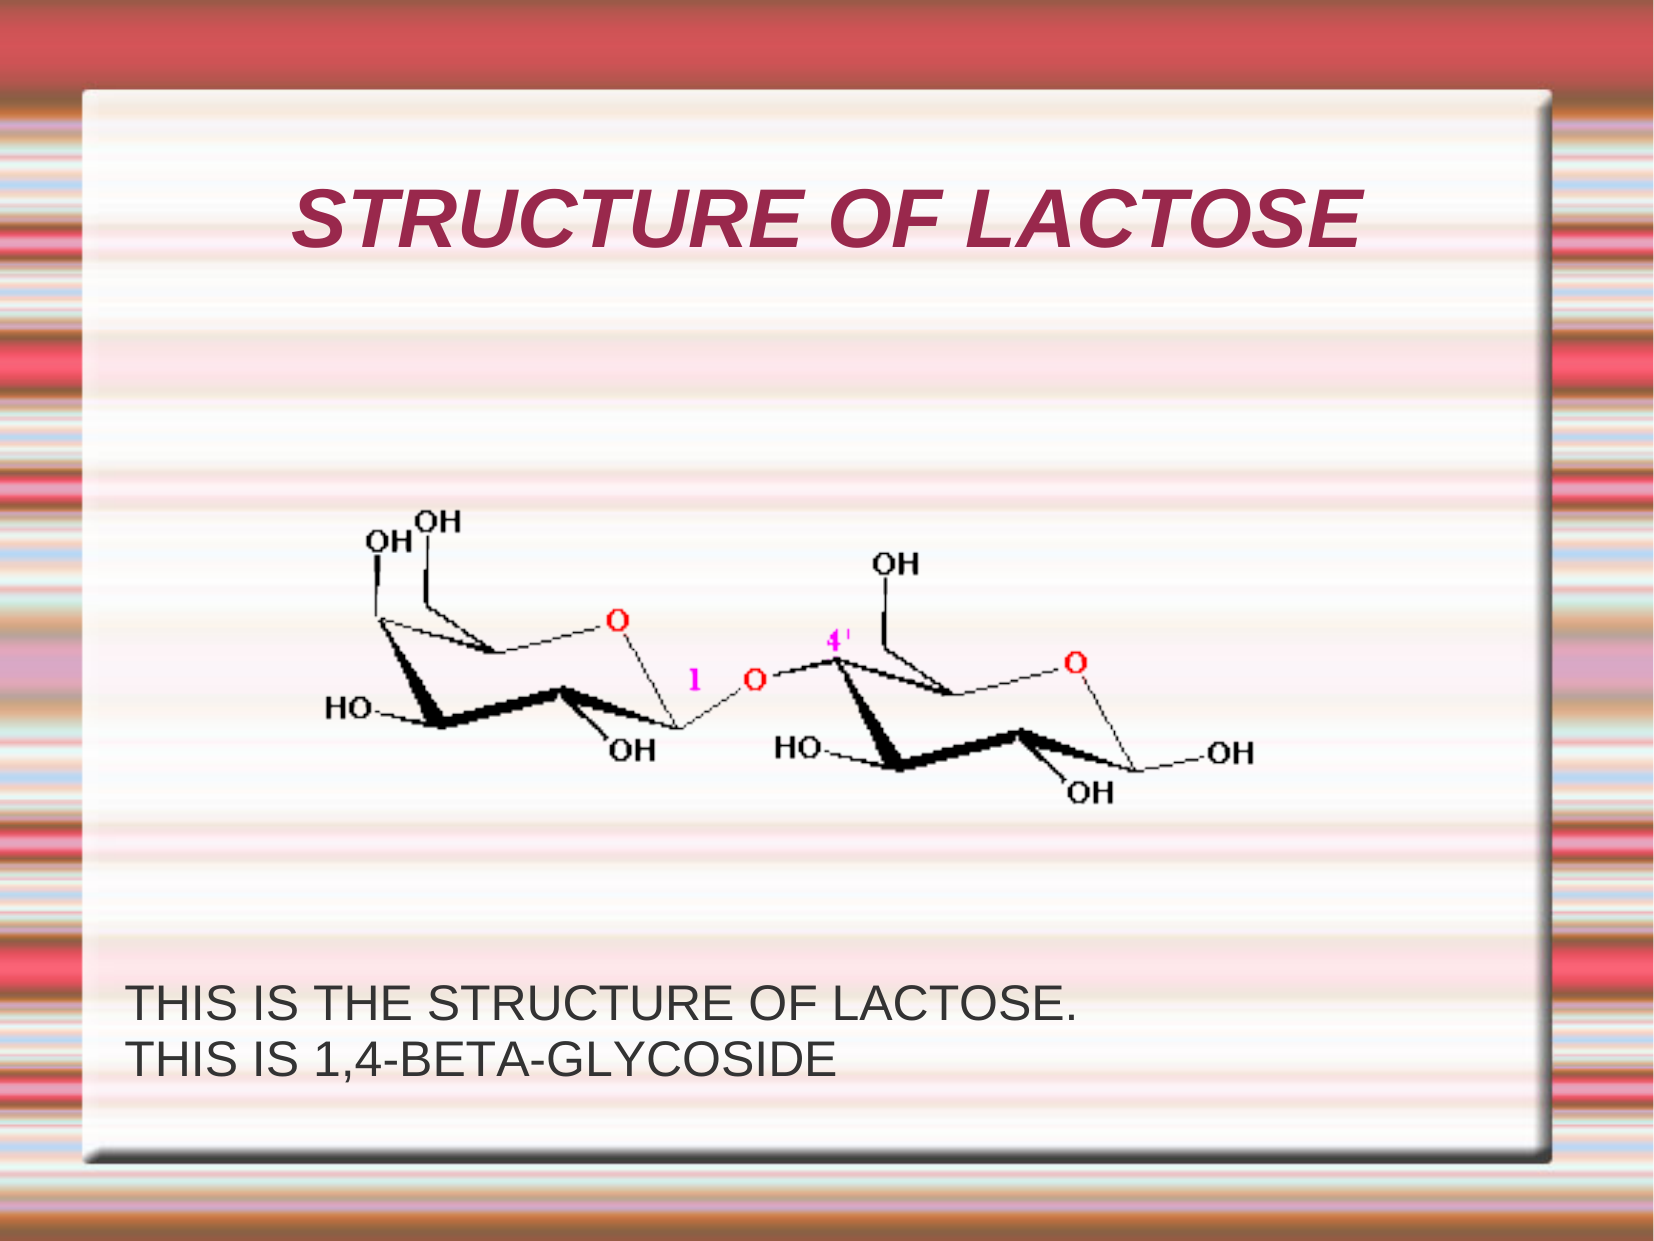

# STRUCTURE OF LACTOSE
THIS IS THE STRUCTURE OF LACTOSE.
THIS IS 1,4-BETA-GLYCOSIDE